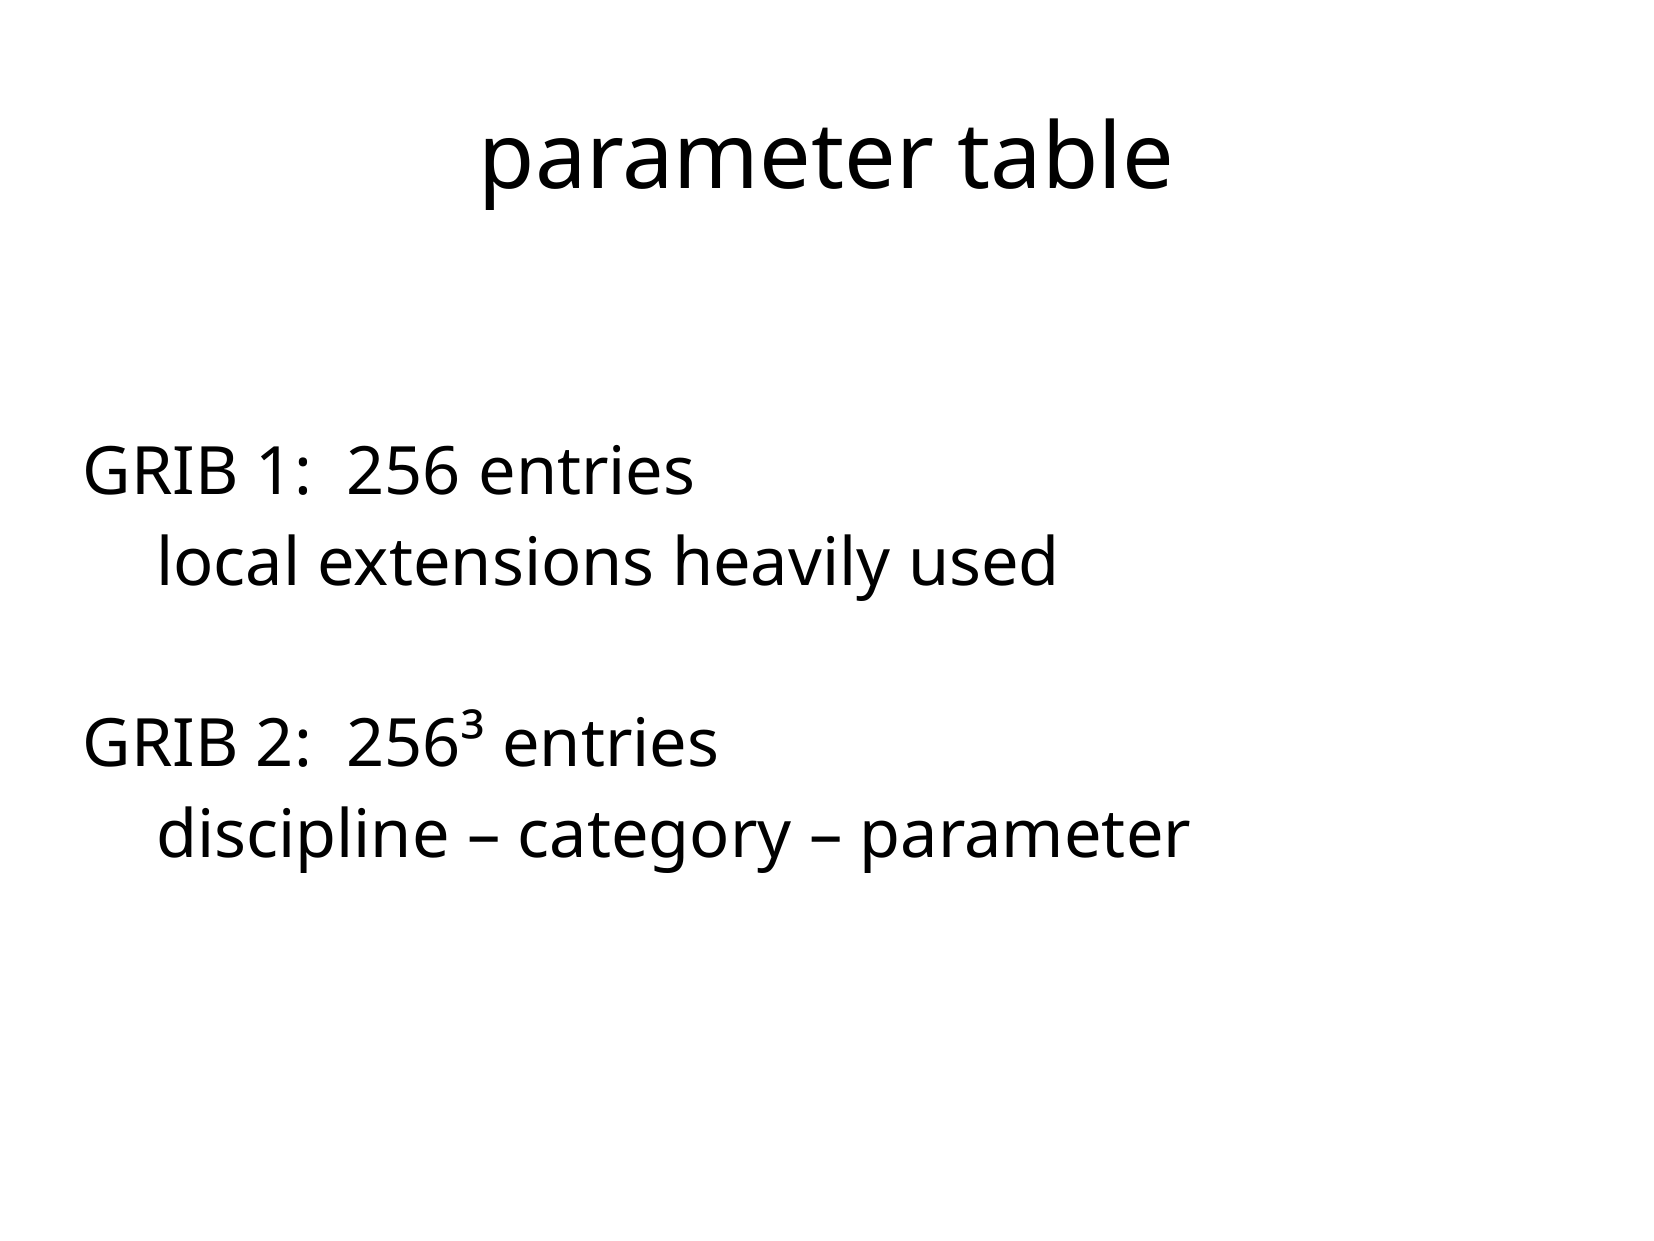

# parameter table
GRIB 1: 256 entries
	local extensions heavily used
GRIB 2: 256³ entries
	discipline – category – parameter